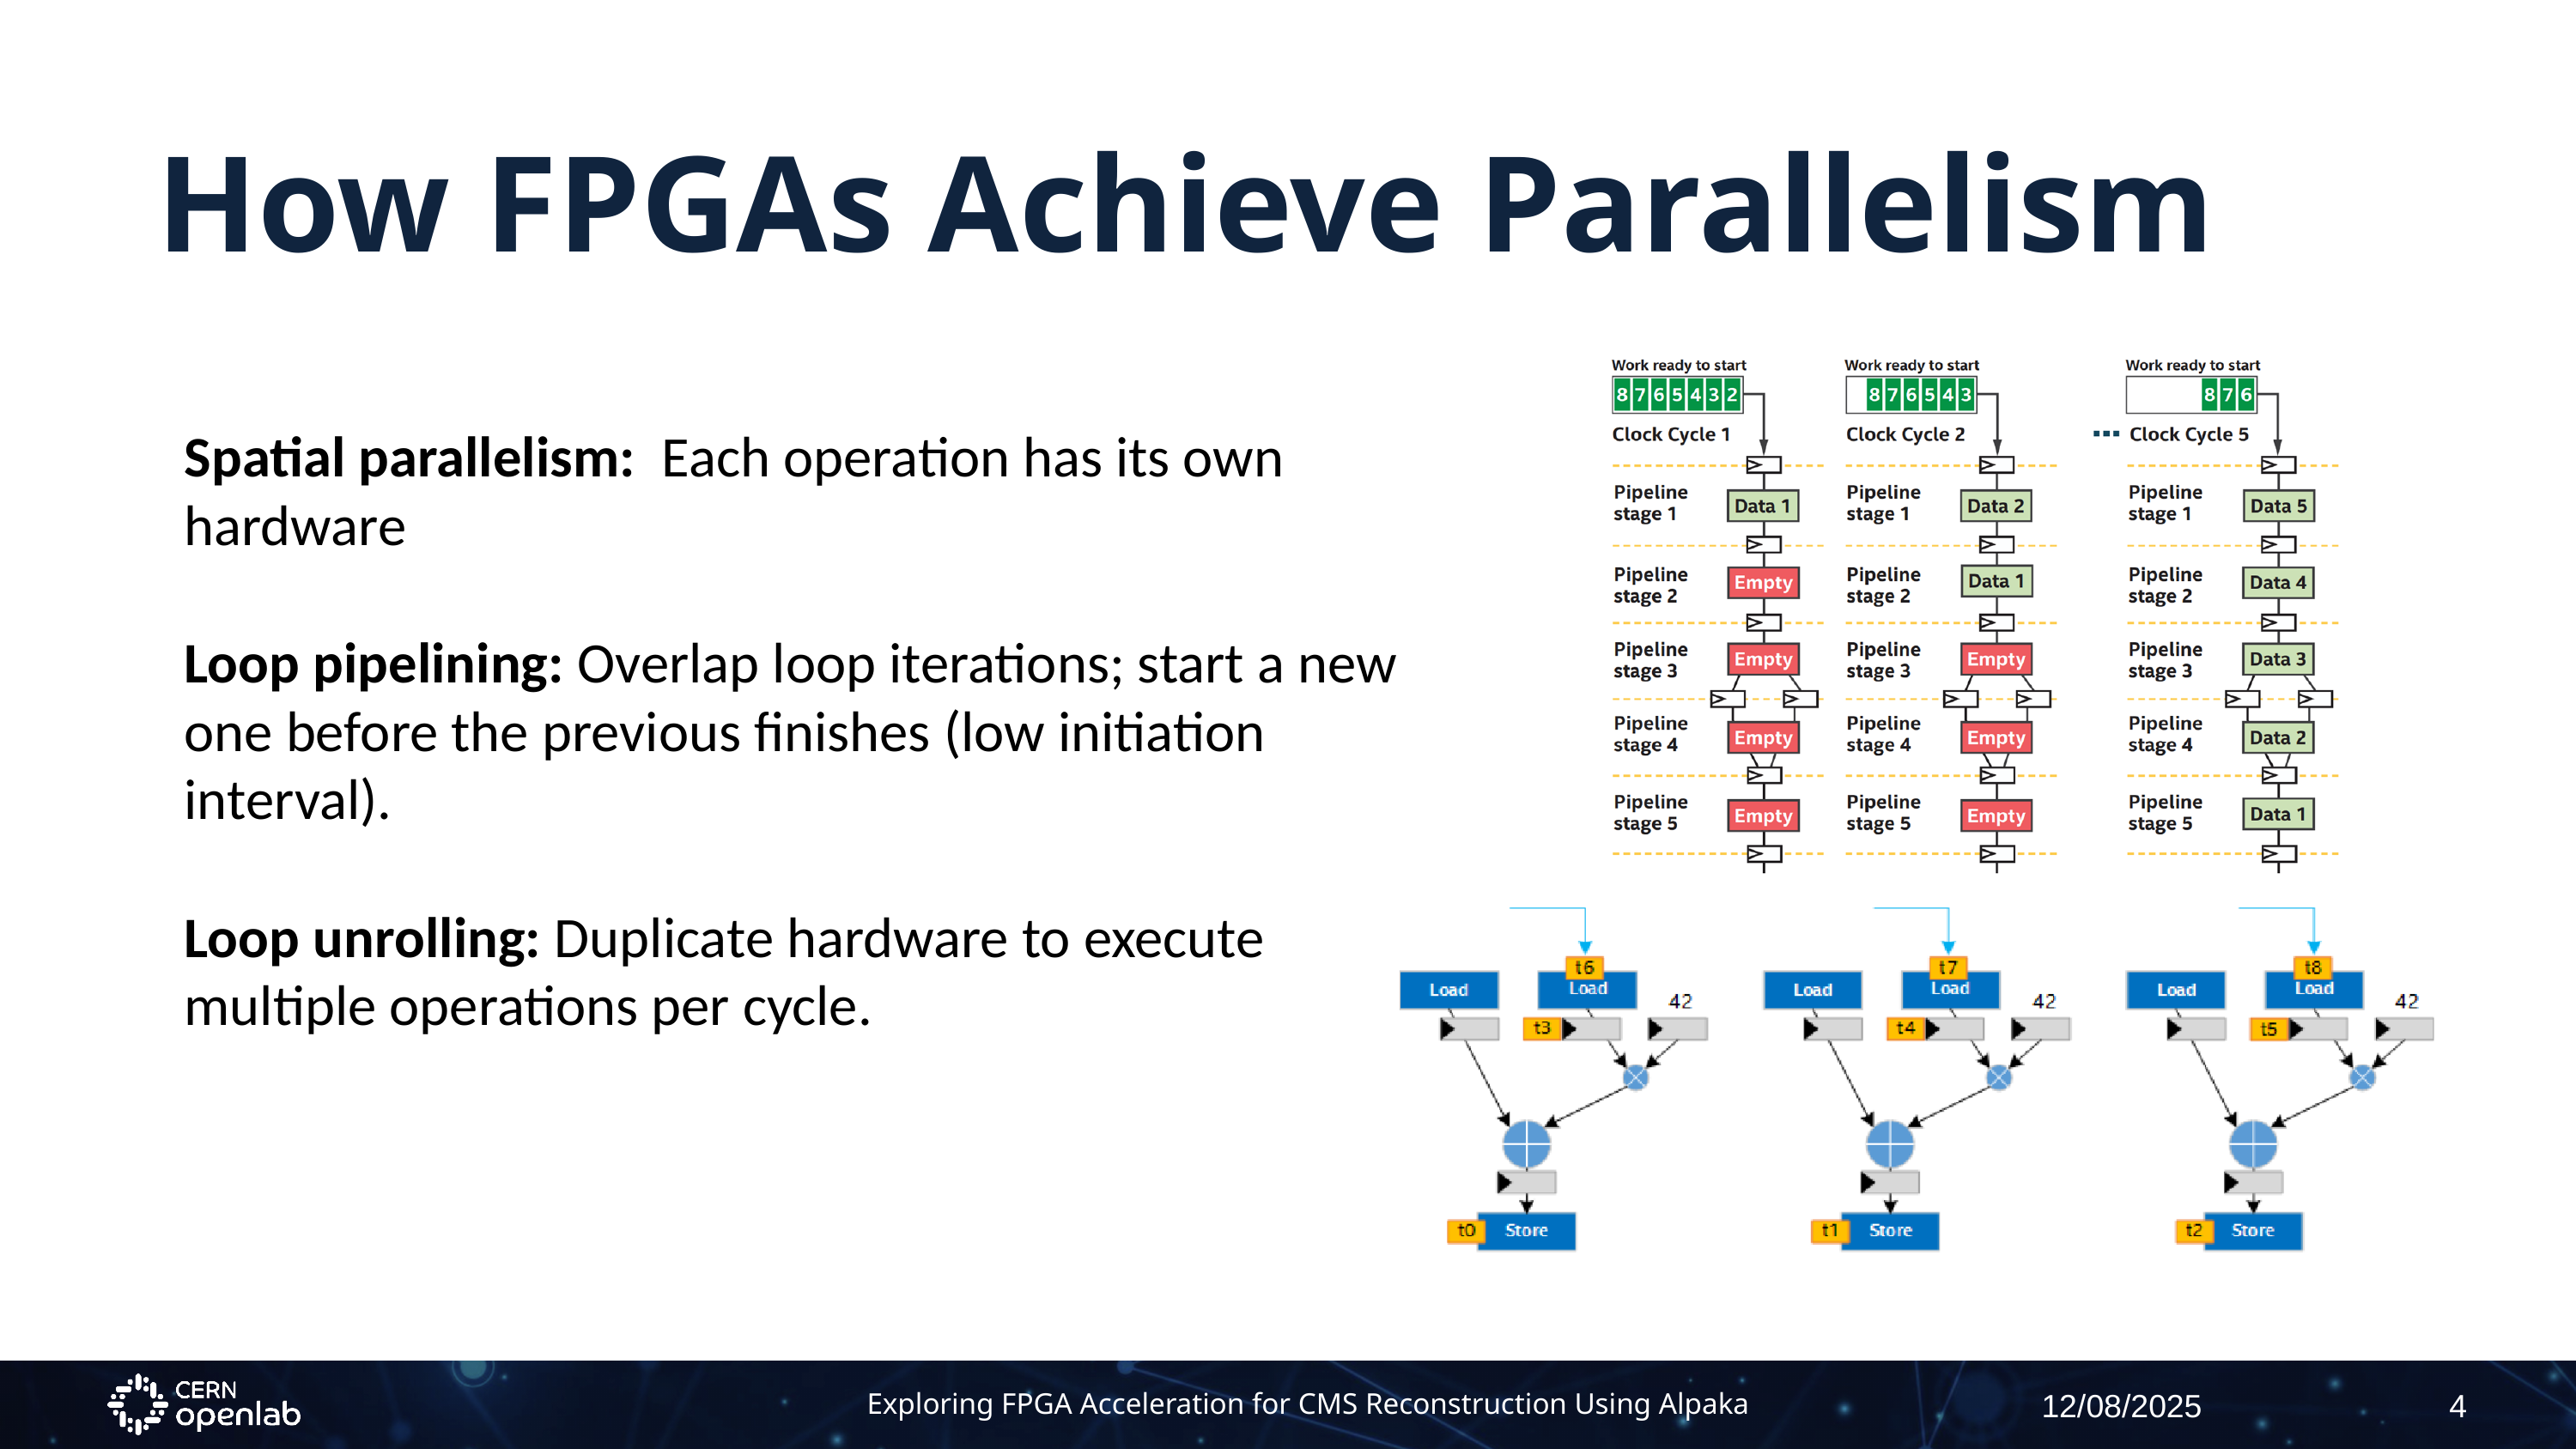

How FPGAs Achieve Parallelism
Spatial parallelism: Each operation has its own hardware
Loop pipelining: Overlap loop iterations; start a new one before the previous finishes (low initiation interval).
Loop unrolling: Duplicate hardware to execute multiple operations per cycle.
Exploring FPGA Acceleration for CMS Reconstruction Using Alpaka
12/08/2025
4